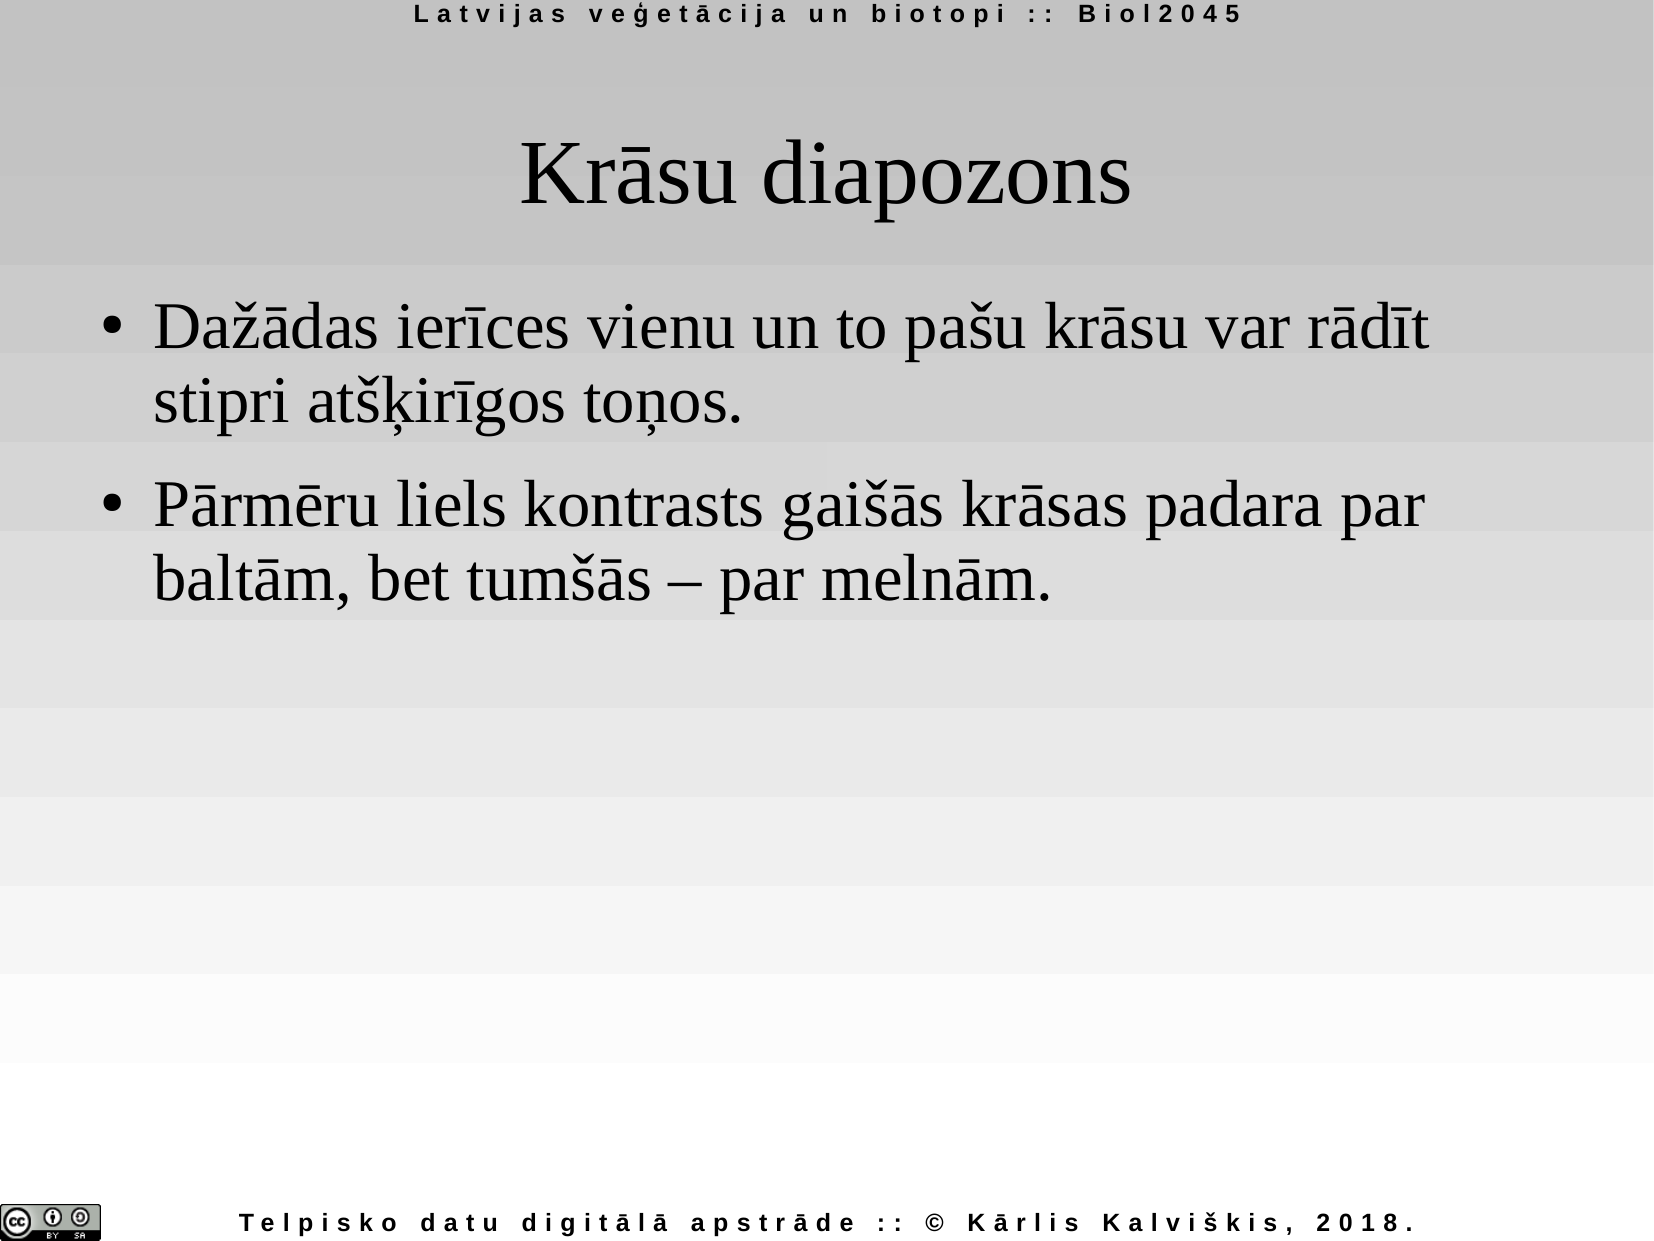

# Krāsu diapozons
Dažādas ierīces vienu un to pašu krāsu var rādīt stipri atšķirīgos toņos.
Pārmēru liels kontrasts gaišās krāsas padara par baltām, bet tumšās – par melnām.